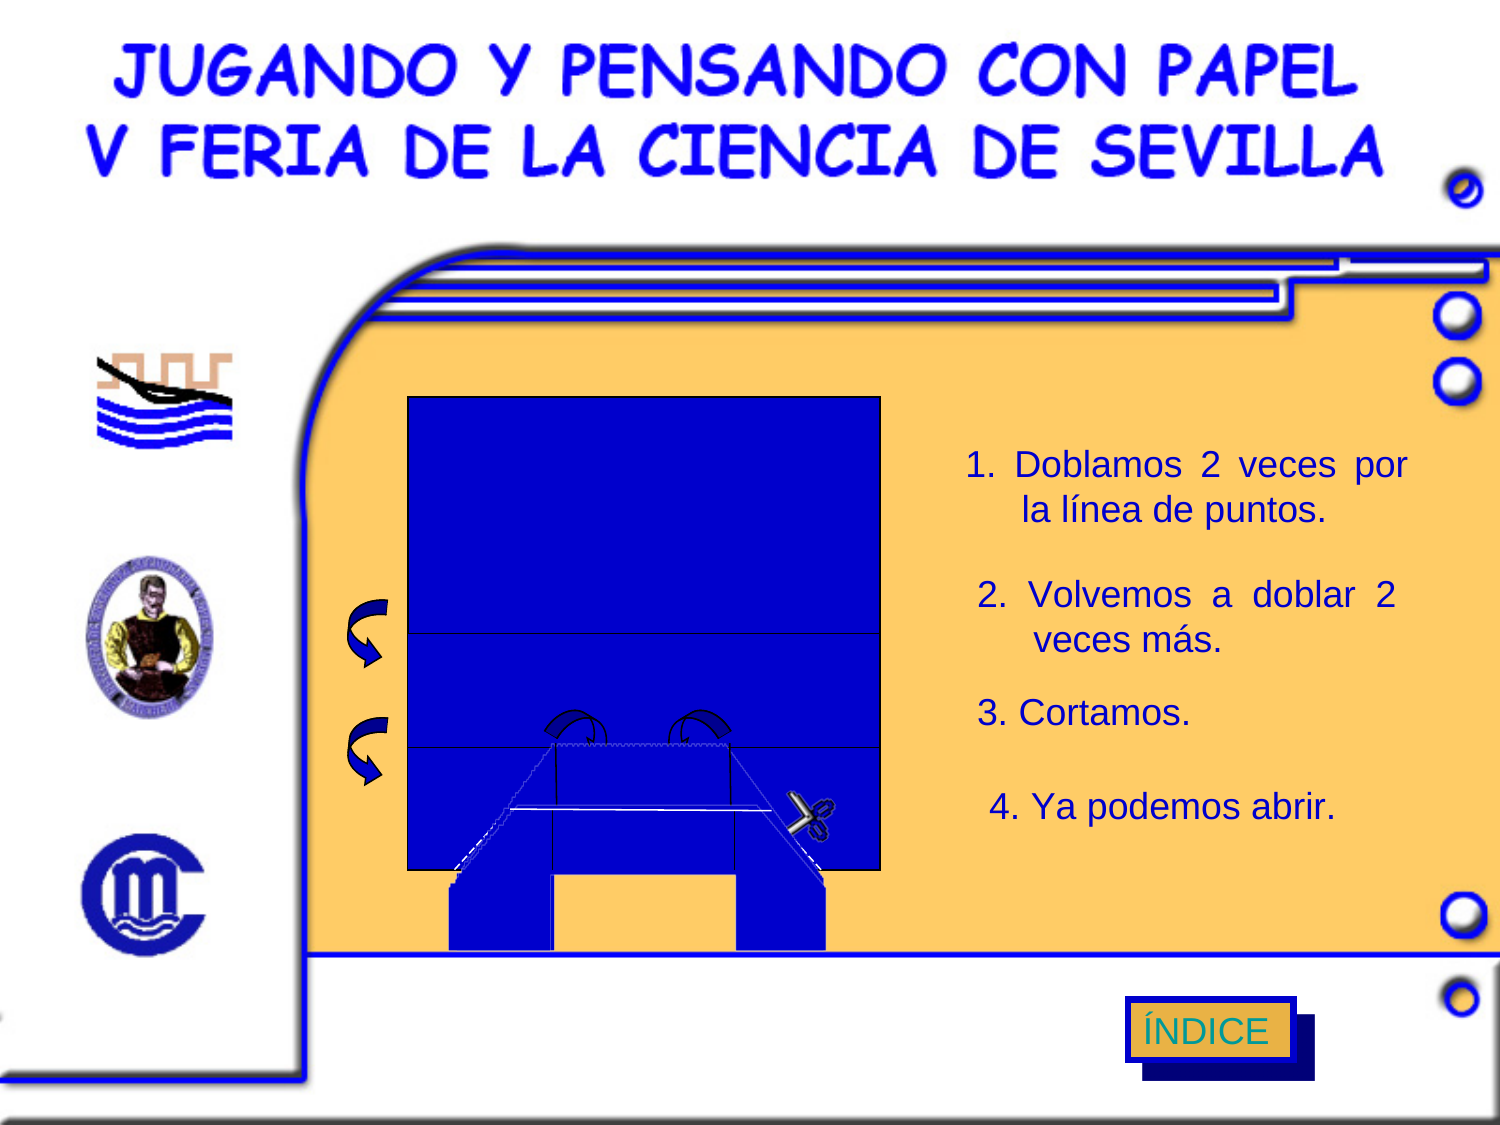

1. Doblamos 2 veces por la línea de puntos.
2. Volvemos a doblar 2 veces más.
3. Cortamos.
4. Ya podemos abrir.
ÍNDICE